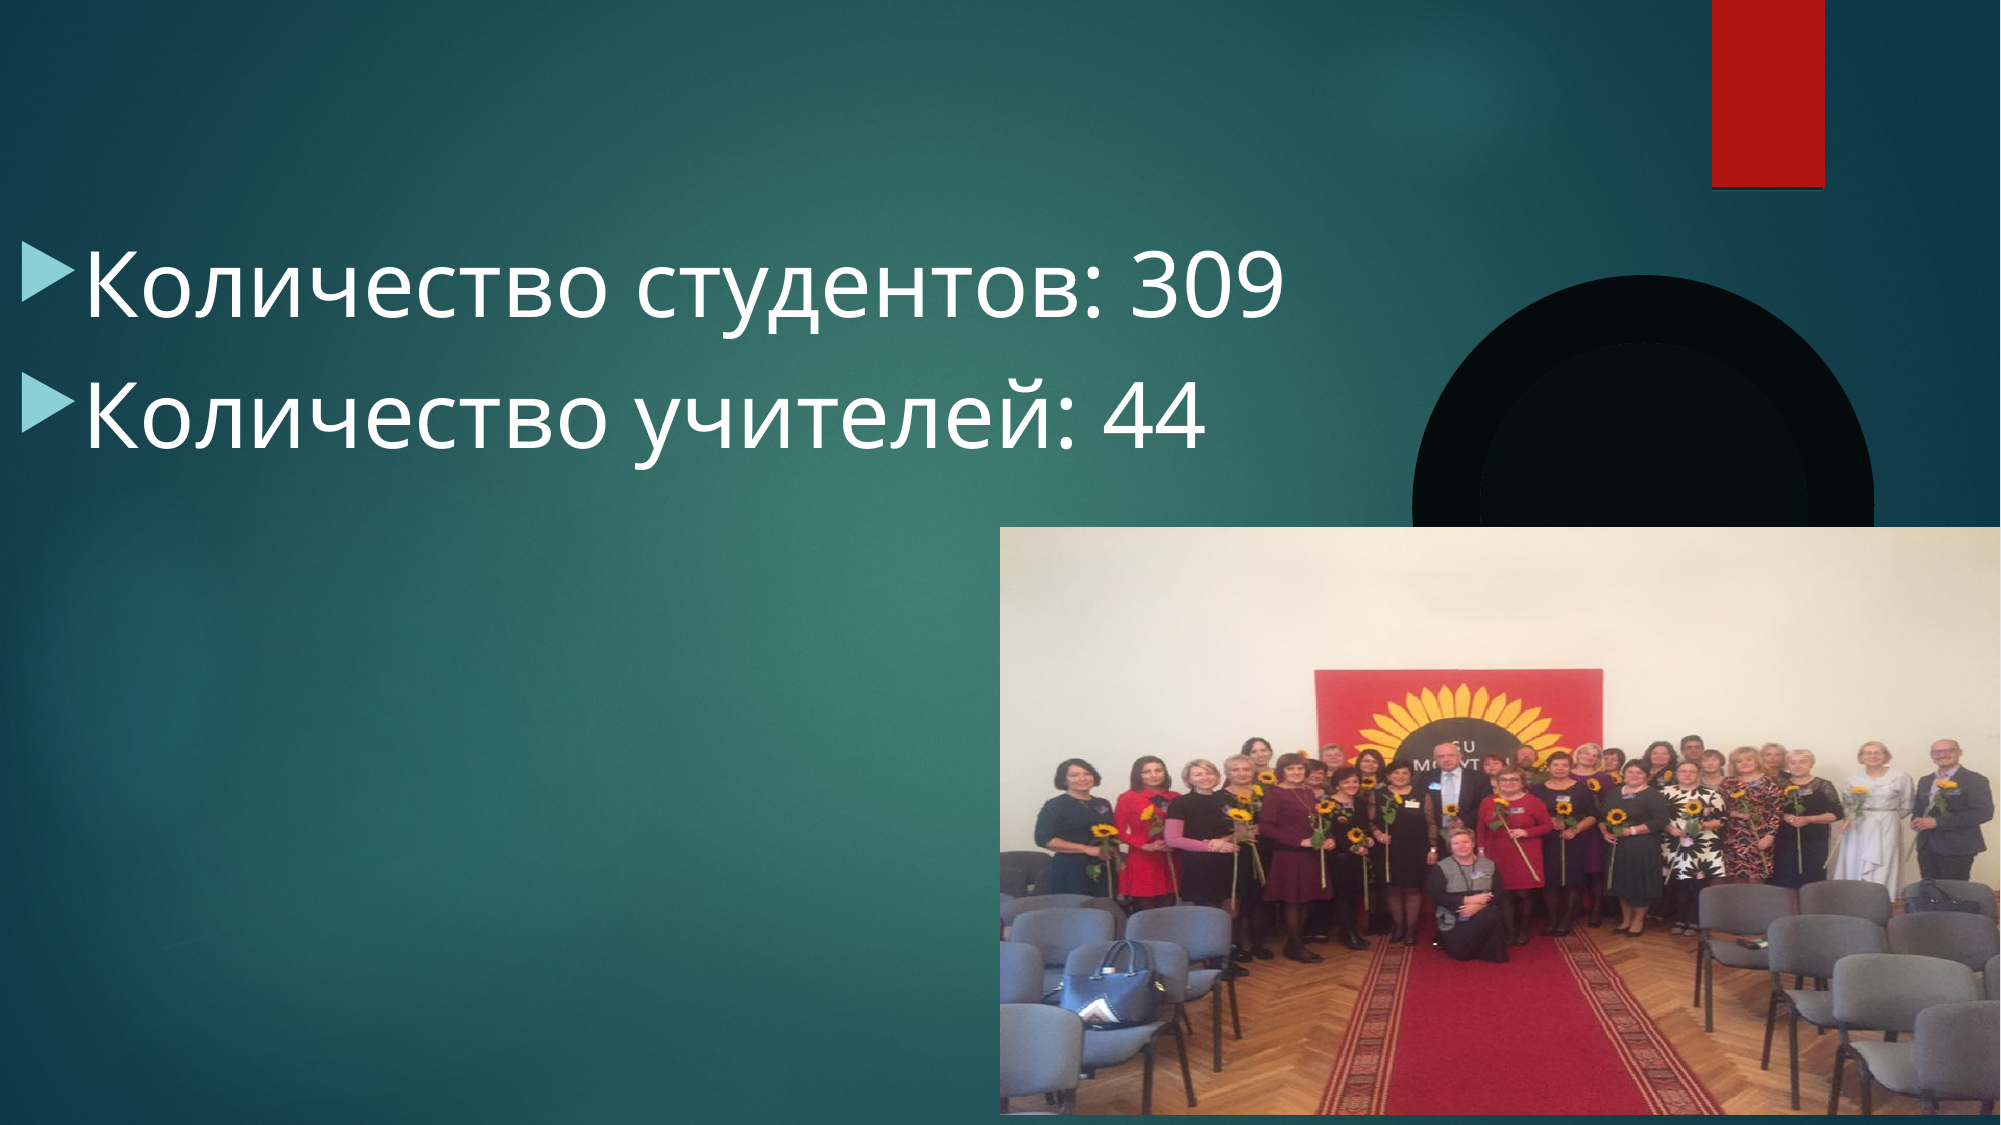

#
Количество студентов: 309
Количество учителей: 44